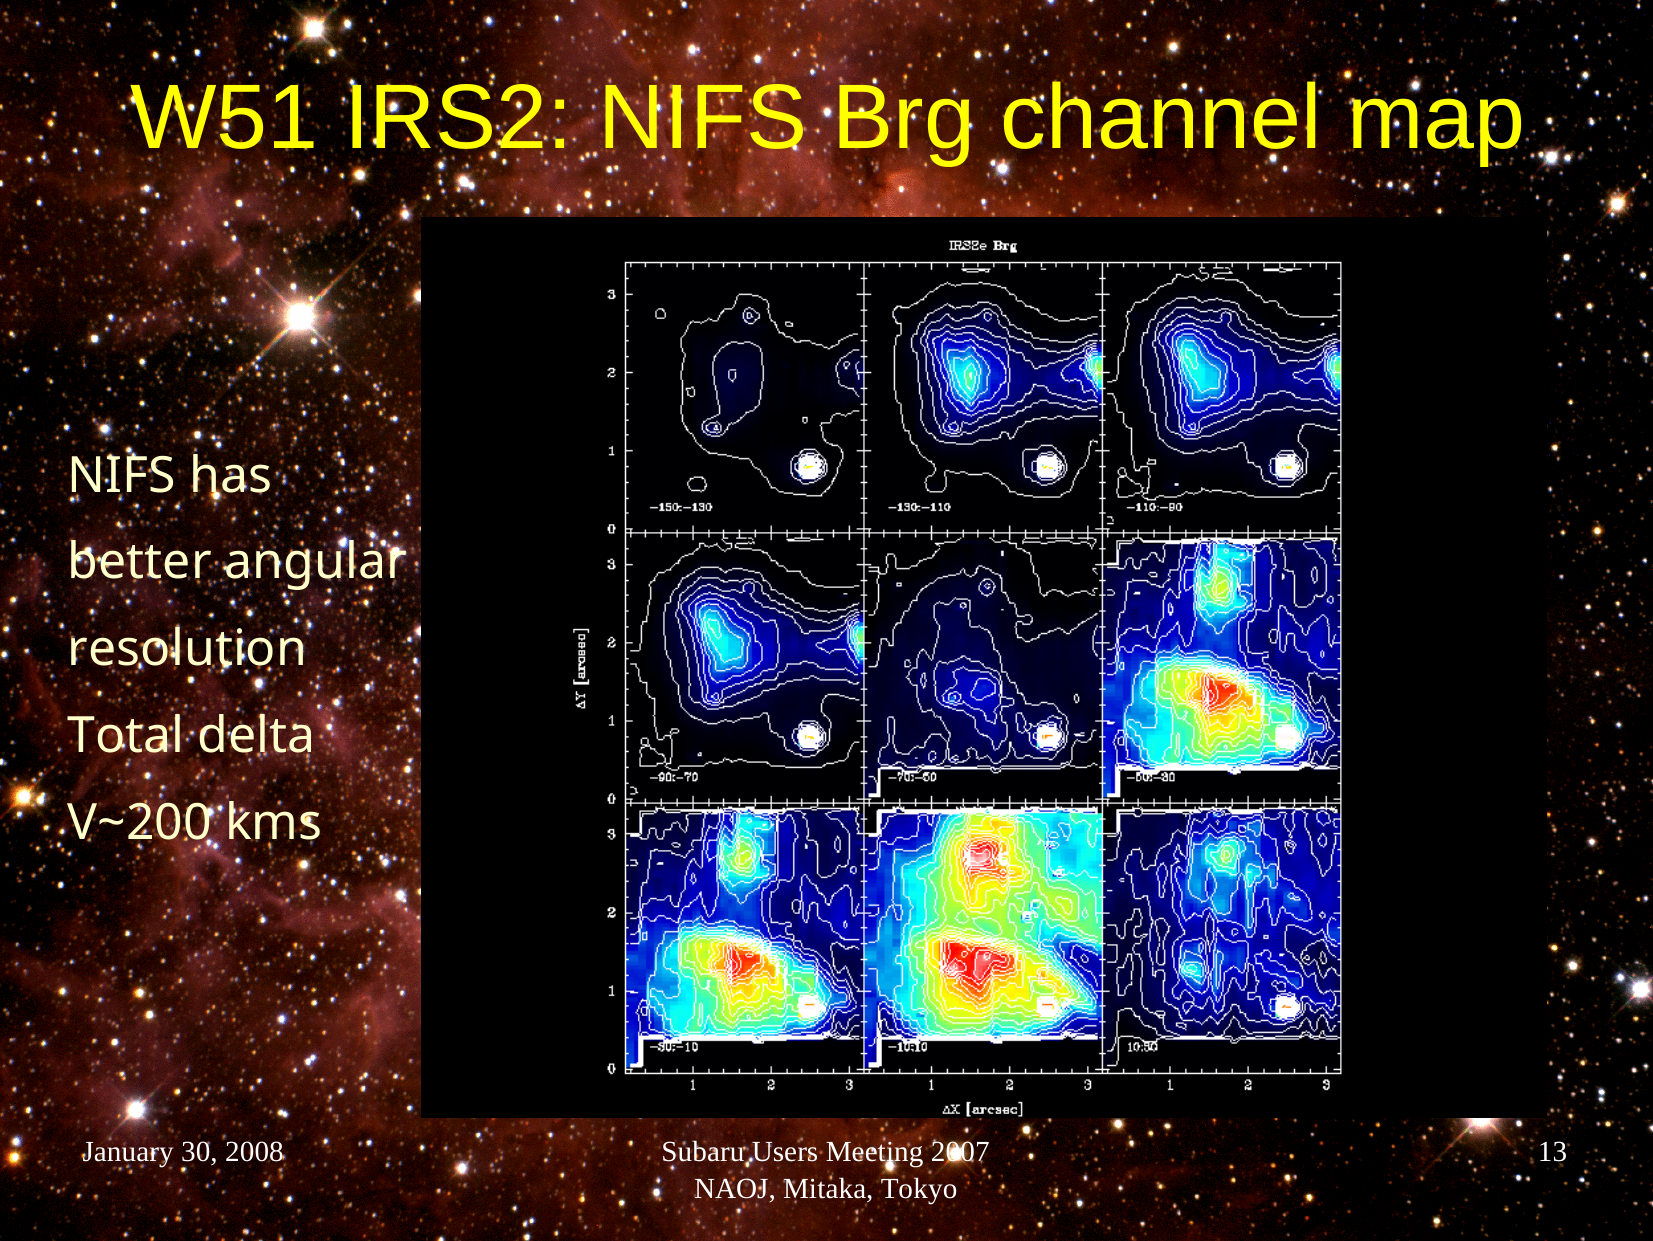

# W51 IRS2: NIFS Brg channel map
NIFS has
better angular
resolution
Total delta
V~200 kms
13